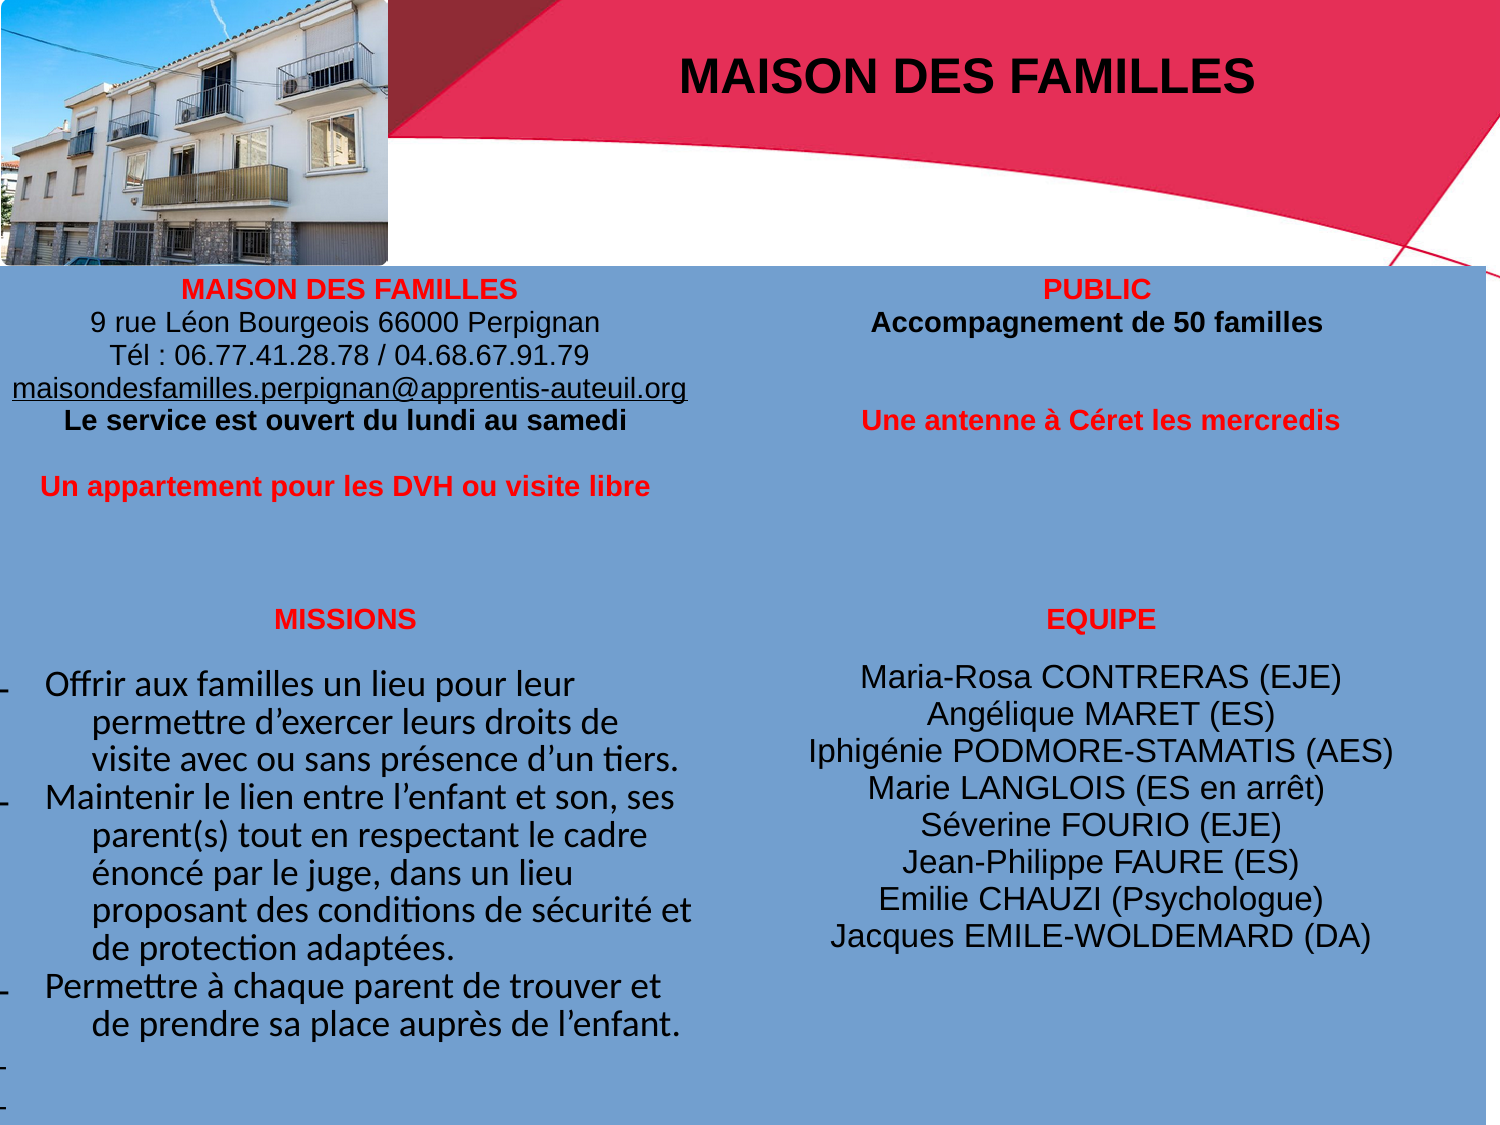

MAISON DES FAMILLES
| MAISON DES FAMILLES 9 rue Léon Bourgeois 66000 Perpignan Tél : 06.77.41.28.78 / 04.68.67.91.79 maisondesfamilles.perpignan@apprentis-auteuil.org Le service est ouvert du lundi au samedi Un appartement pour les DVH ou visite libre | PUBLIC Accompagnement de 50 familles Une antenne à Céret les mercredis |
| --- | --- |
| MISSIONS Offrir aux familles un lieu pour leur permettre d’exercer leurs droits de visite avec ou sans présence d’un tiers. Maintenir le lien entre l’enfant et son, ses parent(s) tout en respectant le cadre énoncé par le juge, dans un lieu proposant des conditions de sécurité et de protection adaptées. Permettre à chaque parent de trouver et de prendre sa place auprès de l’enfant. | EQUIPE Maria-Rosa CONTRERAS (EJE) Angélique MARET (ES) Iphigénie PODMORE-STAMATIS (AES) Marie LANGLOIS (ES en arrêt) Séverine FOURIO (EJE) Jean-Philippe FAURE (ES) Emilie CHAUZI (Psychologue) Jacques EMILE-WOLDEMARD (DA) |